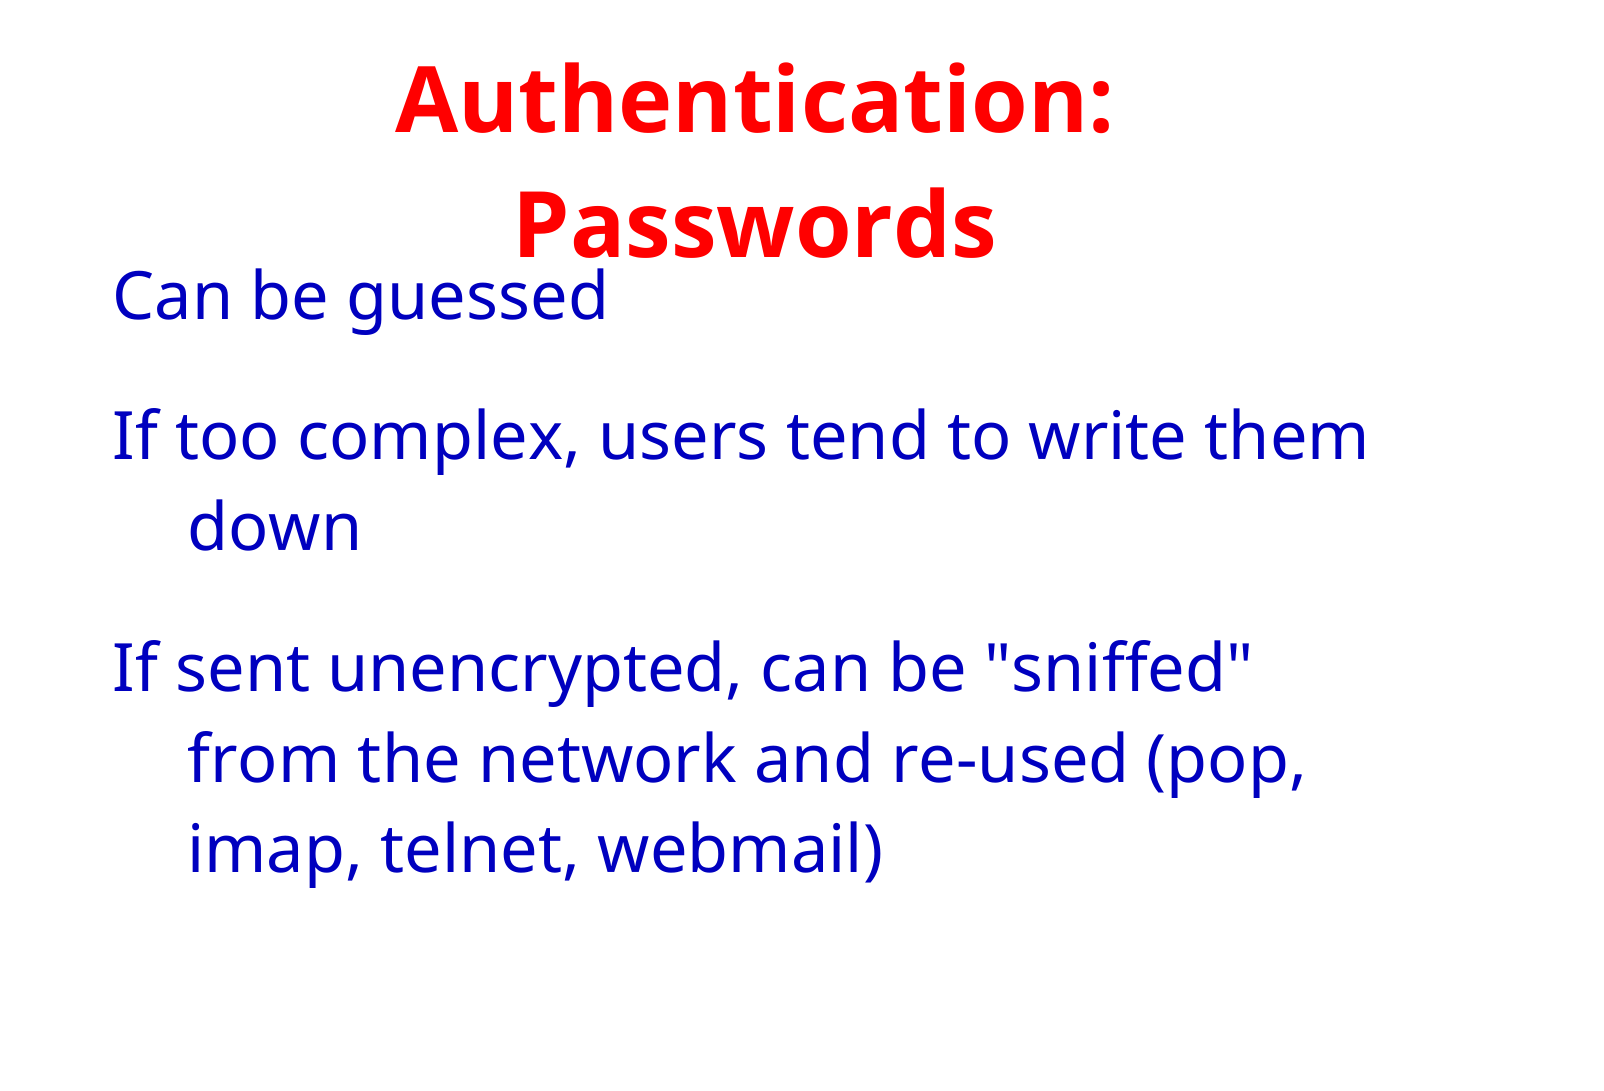

# Authentication: Passwords
Can be guessed
If too complex, users tend to write them down
If sent unencrypted, can be "sniffed" from the network and re-used (pop, imap, telnet, webmail)